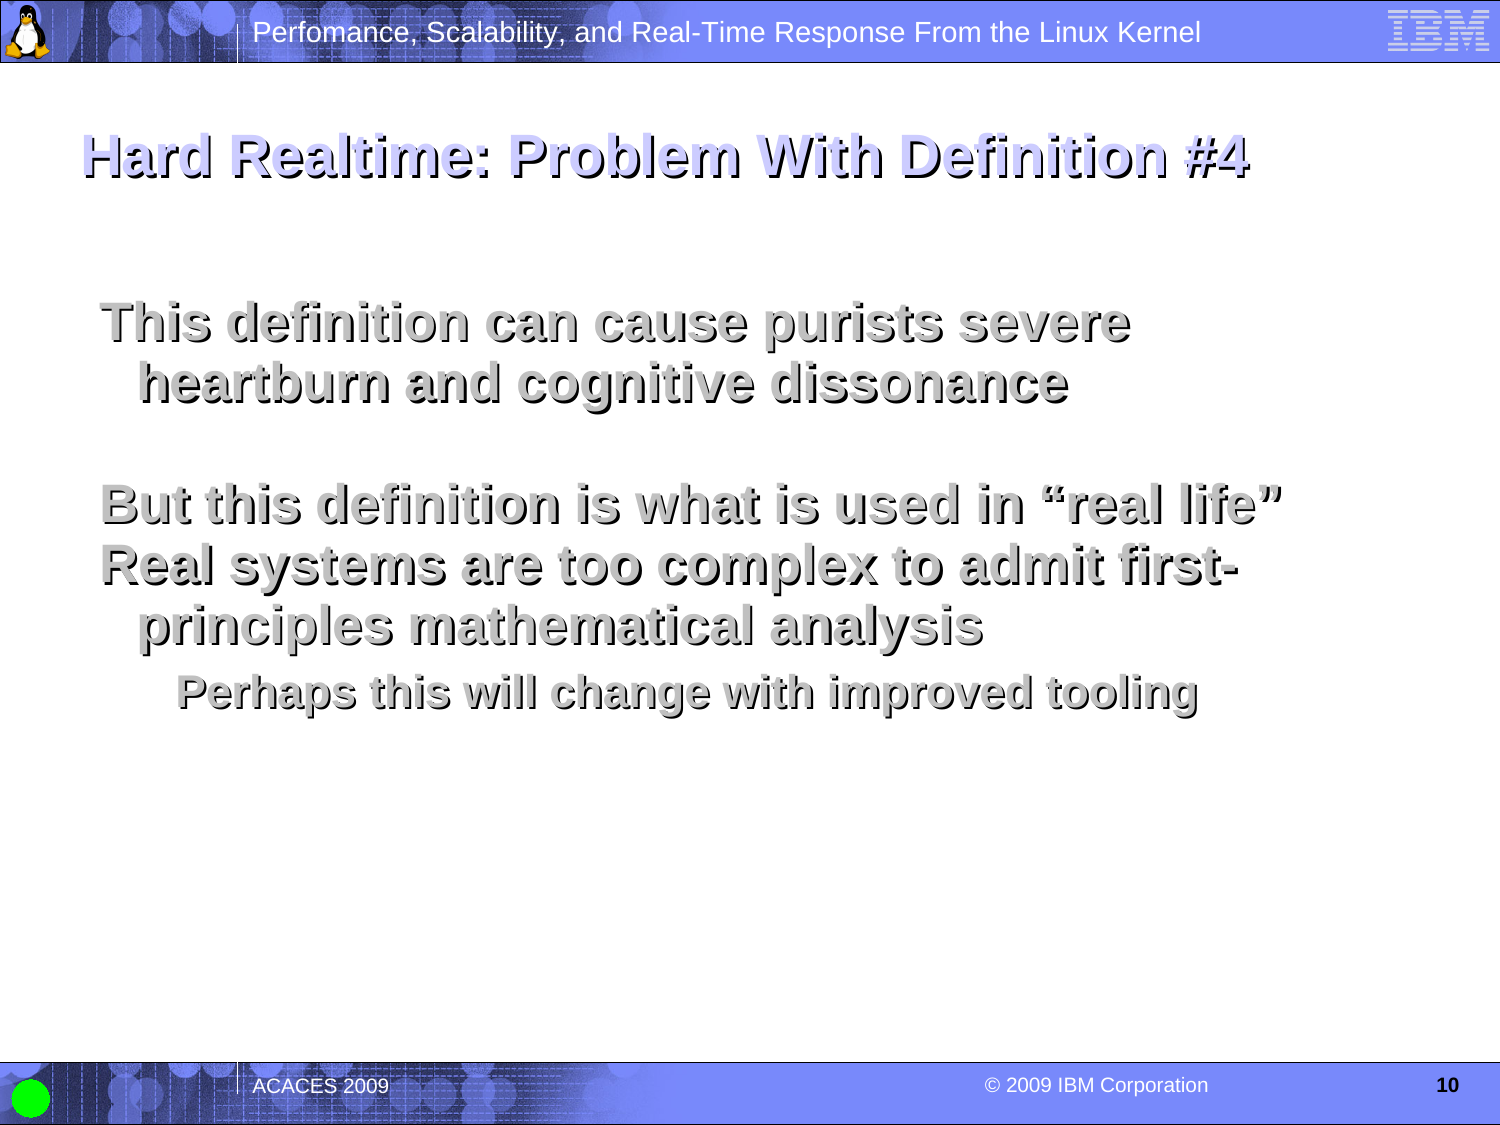

# Hard Realtime: Problem With Definition #4
This definition can cause purists severe heartburn and cognitive dissonance
But this definition is what is used in “real life”
Real systems are too complex to admit first-principles mathematical analysis
Perhaps this will change with improved tooling
10